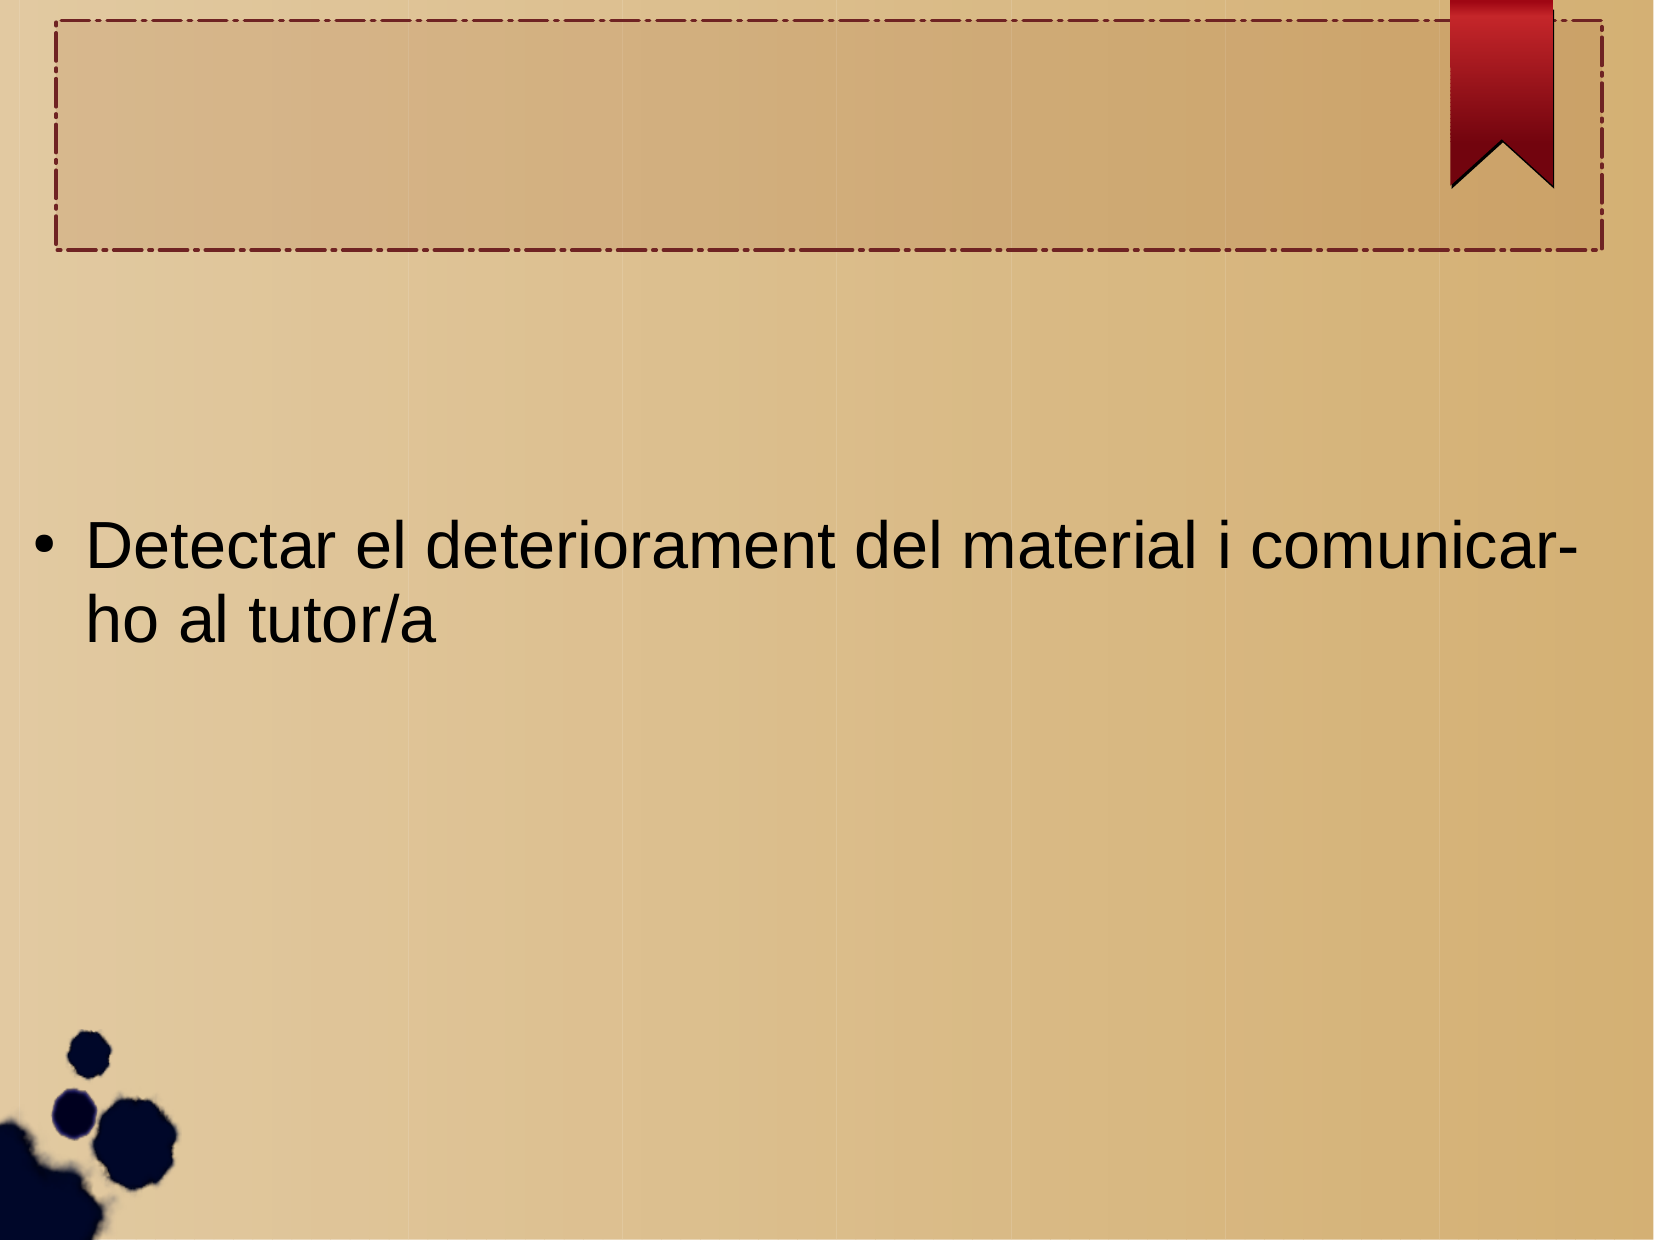

#
Detectar el deteriorament del material i comunicar-ho al tutor/a